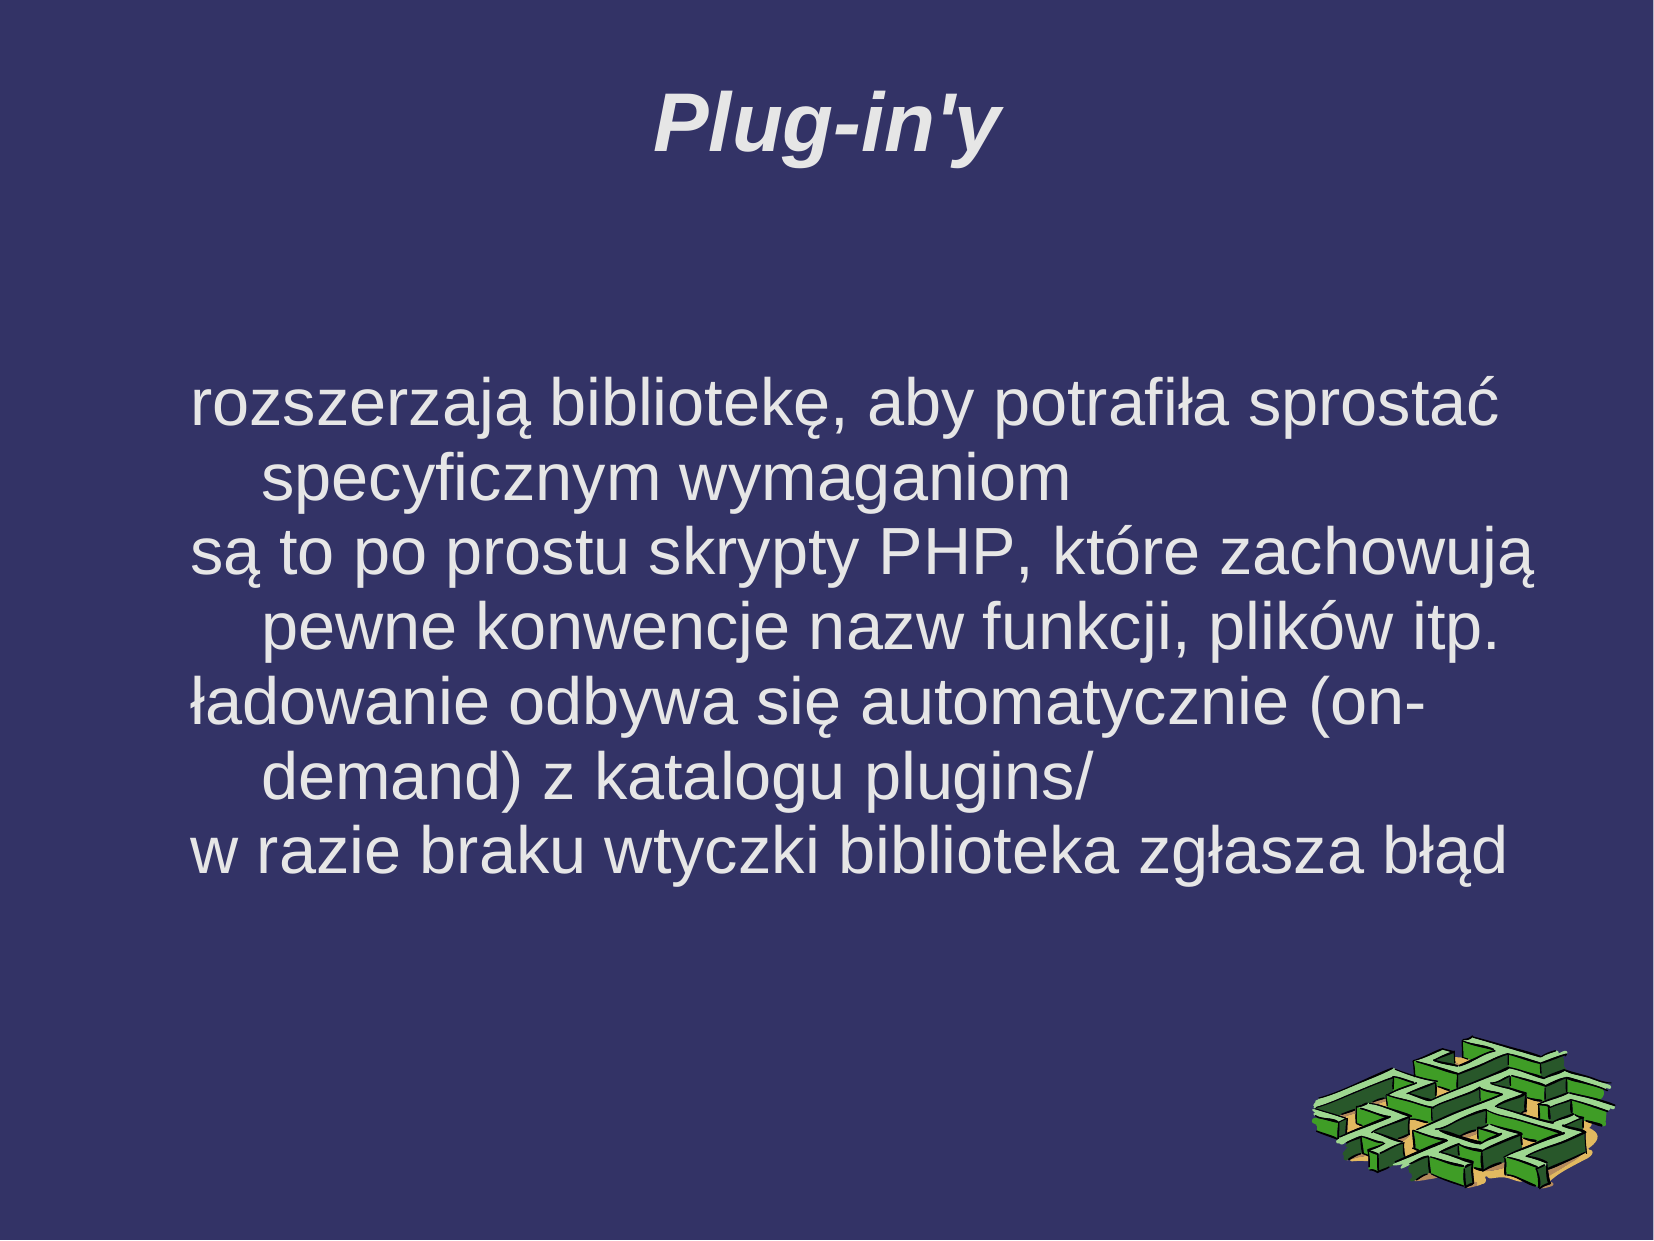

# Plug-in'y
rozszerzają bibliotekę, aby potrafiła sprostać specyficznym wymaganiom
są to po prostu skrypty PHP, które zachowują pewne konwencje nazw funkcji, plików itp.
ładowanie odbywa się automatycznie (on-demand) z katalogu plugins/
w razie braku wtyczki biblioteka zgłasza błąd